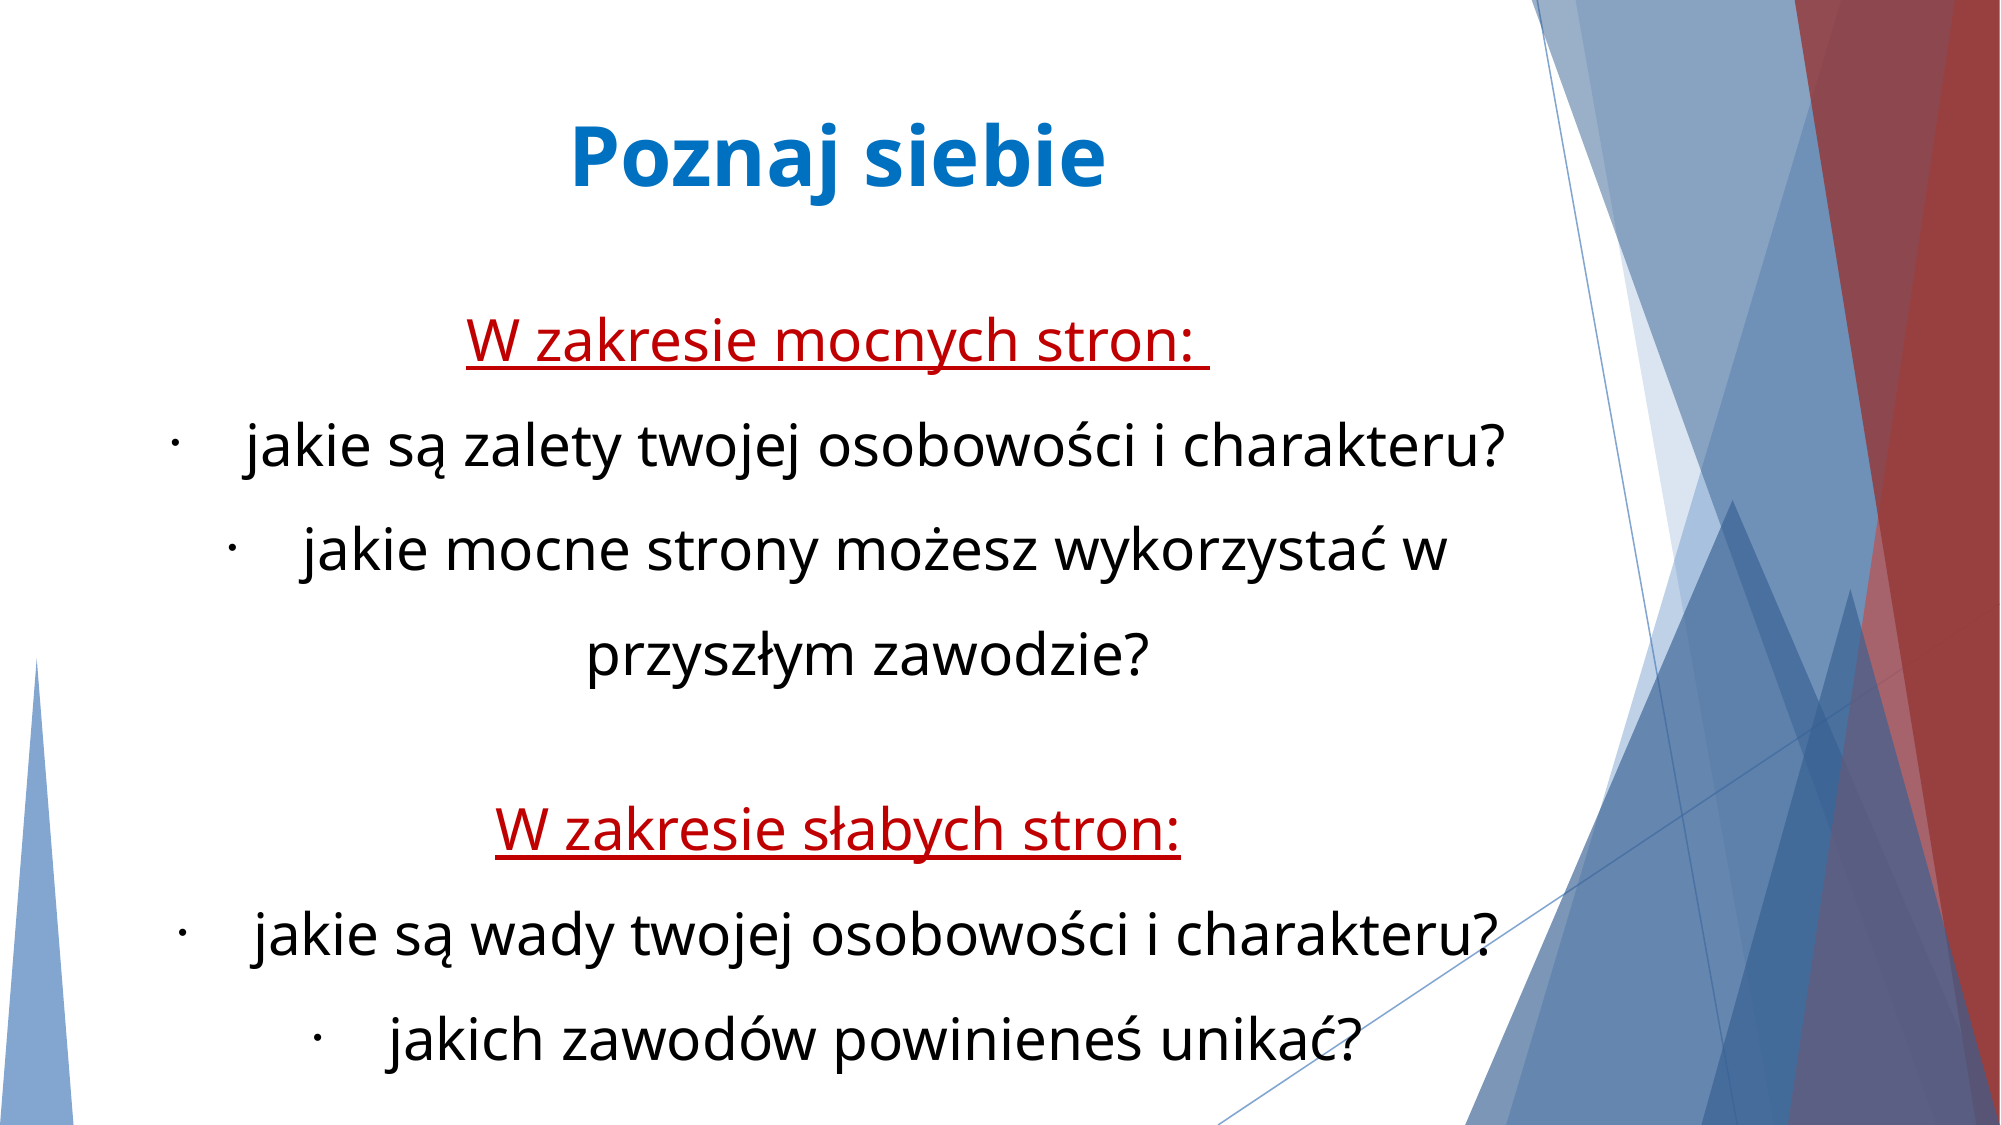

Poznaj siebie
W zakresie mocnych stron:
jakie są zalety twojej osobowości i charakteru?
jakie mocne strony możesz wykorzystać w przyszłym zawodzie?
W zakresie słabych stron:
jakie są wady twojej osobowości i charakteru?
jakich zawodów powinieneś unikać?